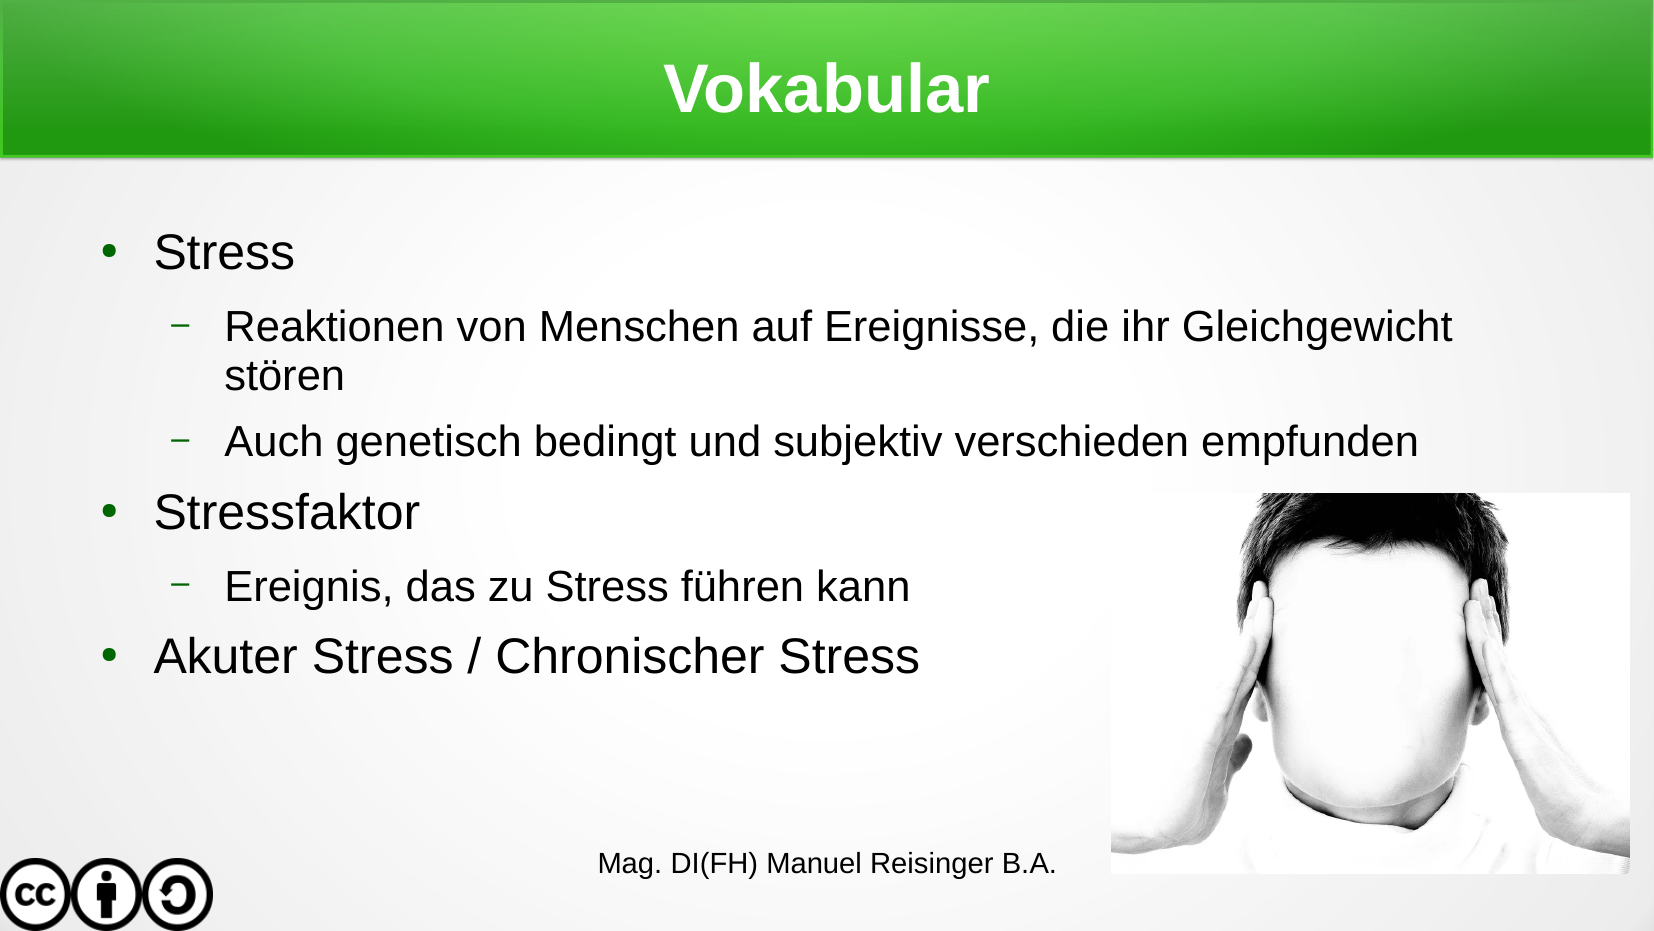

# Vokabular
Stress
Reaktionen von Menschen auf Ereignisse, die ihr Gleichgewicht stören
Auch genetisch bedingt und subjektiv verschieden empfunden
Stressfaktor
Ereignis, das zu Stress führen kann
Akuter Stress / Chronischer Stress